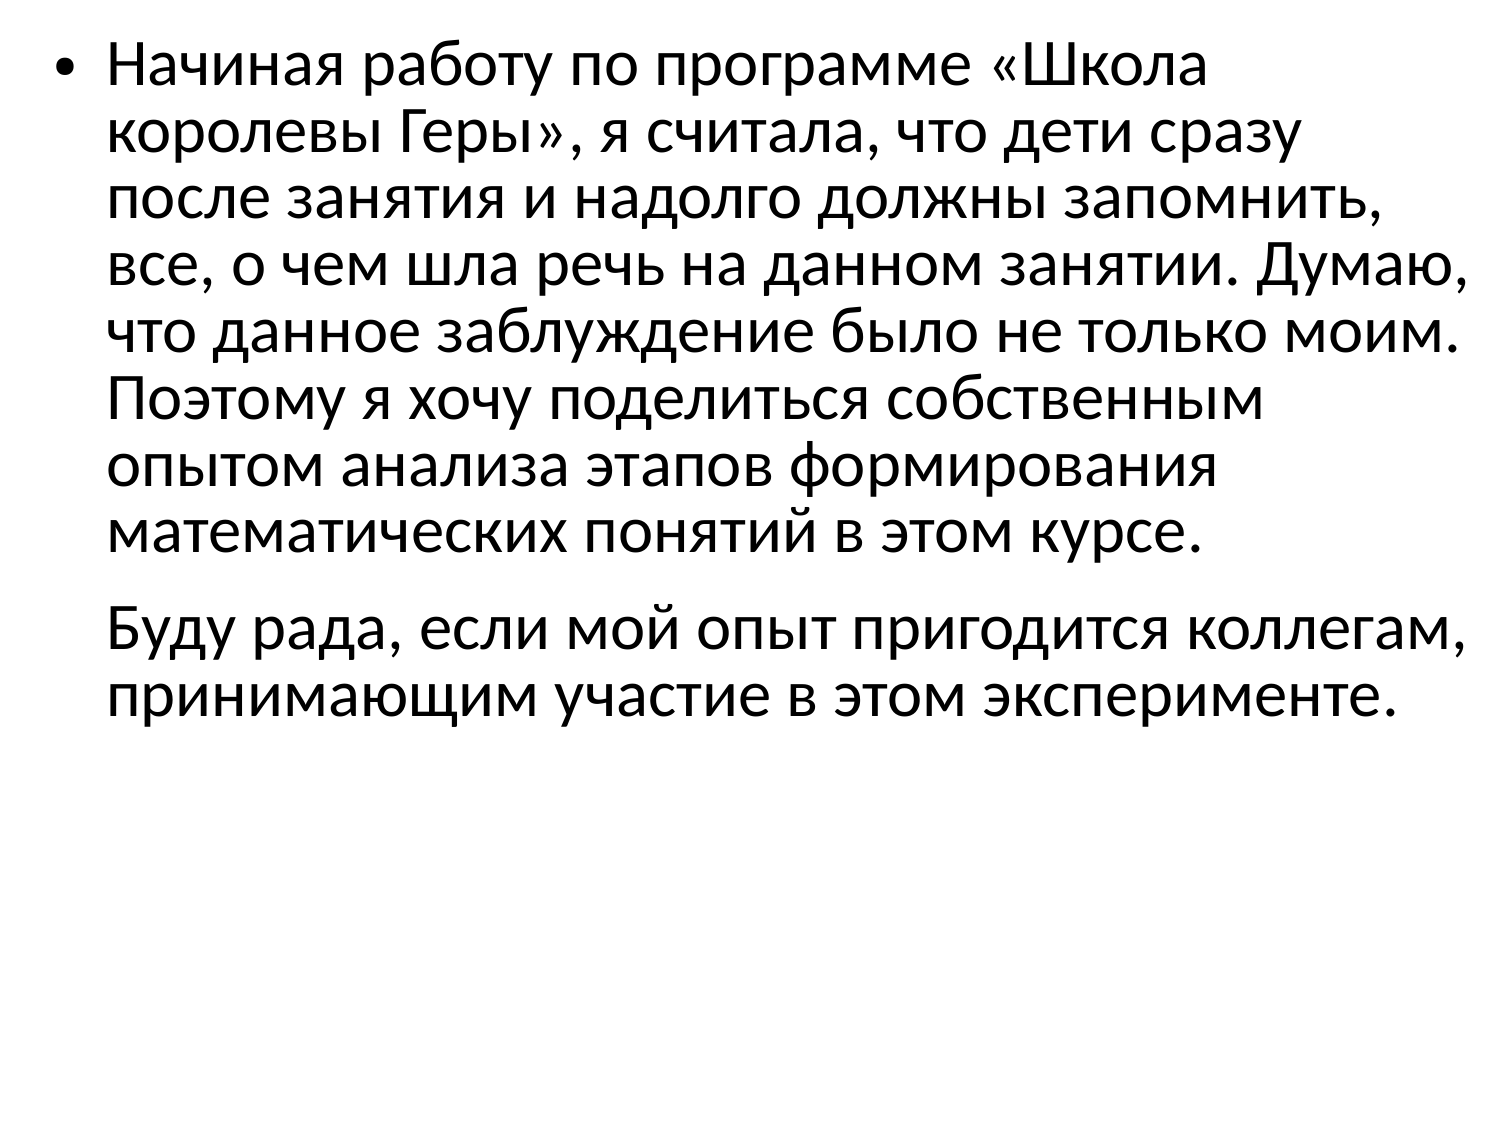

# Начиная работу по программе «Школа королевы Геры», я считала, что дети сразу после занятия и надолго должны запомнить, все, о чем шла речь на данном занятии. Думаю, что данное заблуждение было не только моим. Поэтому я хочу поделиться собственным опытом анализа этапов формирования математических понятий в этом курсе.
Буду рада, если мой опыт пригодится коллегам, принимающим участие в этом эксперименте.